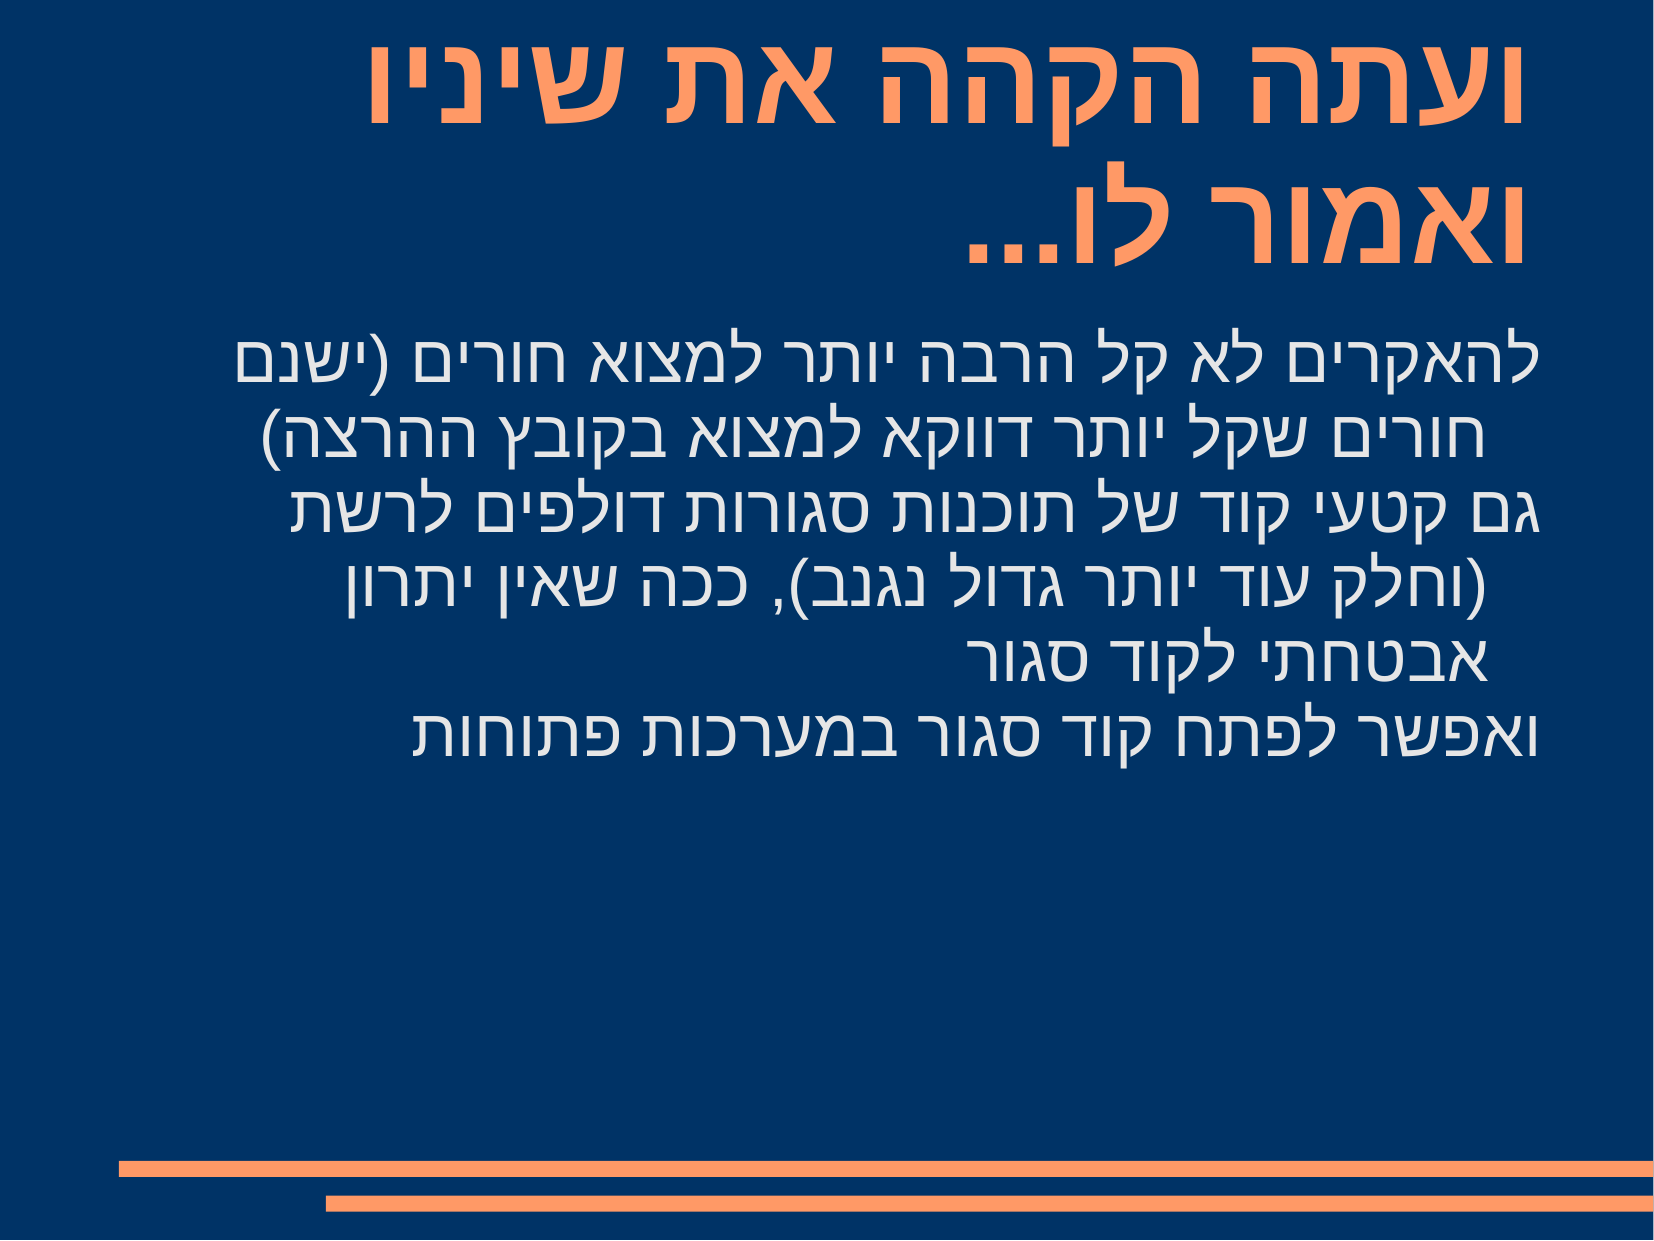

# ועתה הקהה את שיניו ואמור לו...
להאקרים לא קל הרבה יותר למצוא חורים (ישנם חורים שקל יותר דווקא למצוא בקובץ ההרצה)
גם קטעי קוד של תוכנות סגורות דולפים לרשת (וחלק עוד יותר גדול נגנב), ככה שאין יתרון אבטחתי לקוד סגור
ואפשר לפתח קוד סגור במערכות פתוחות